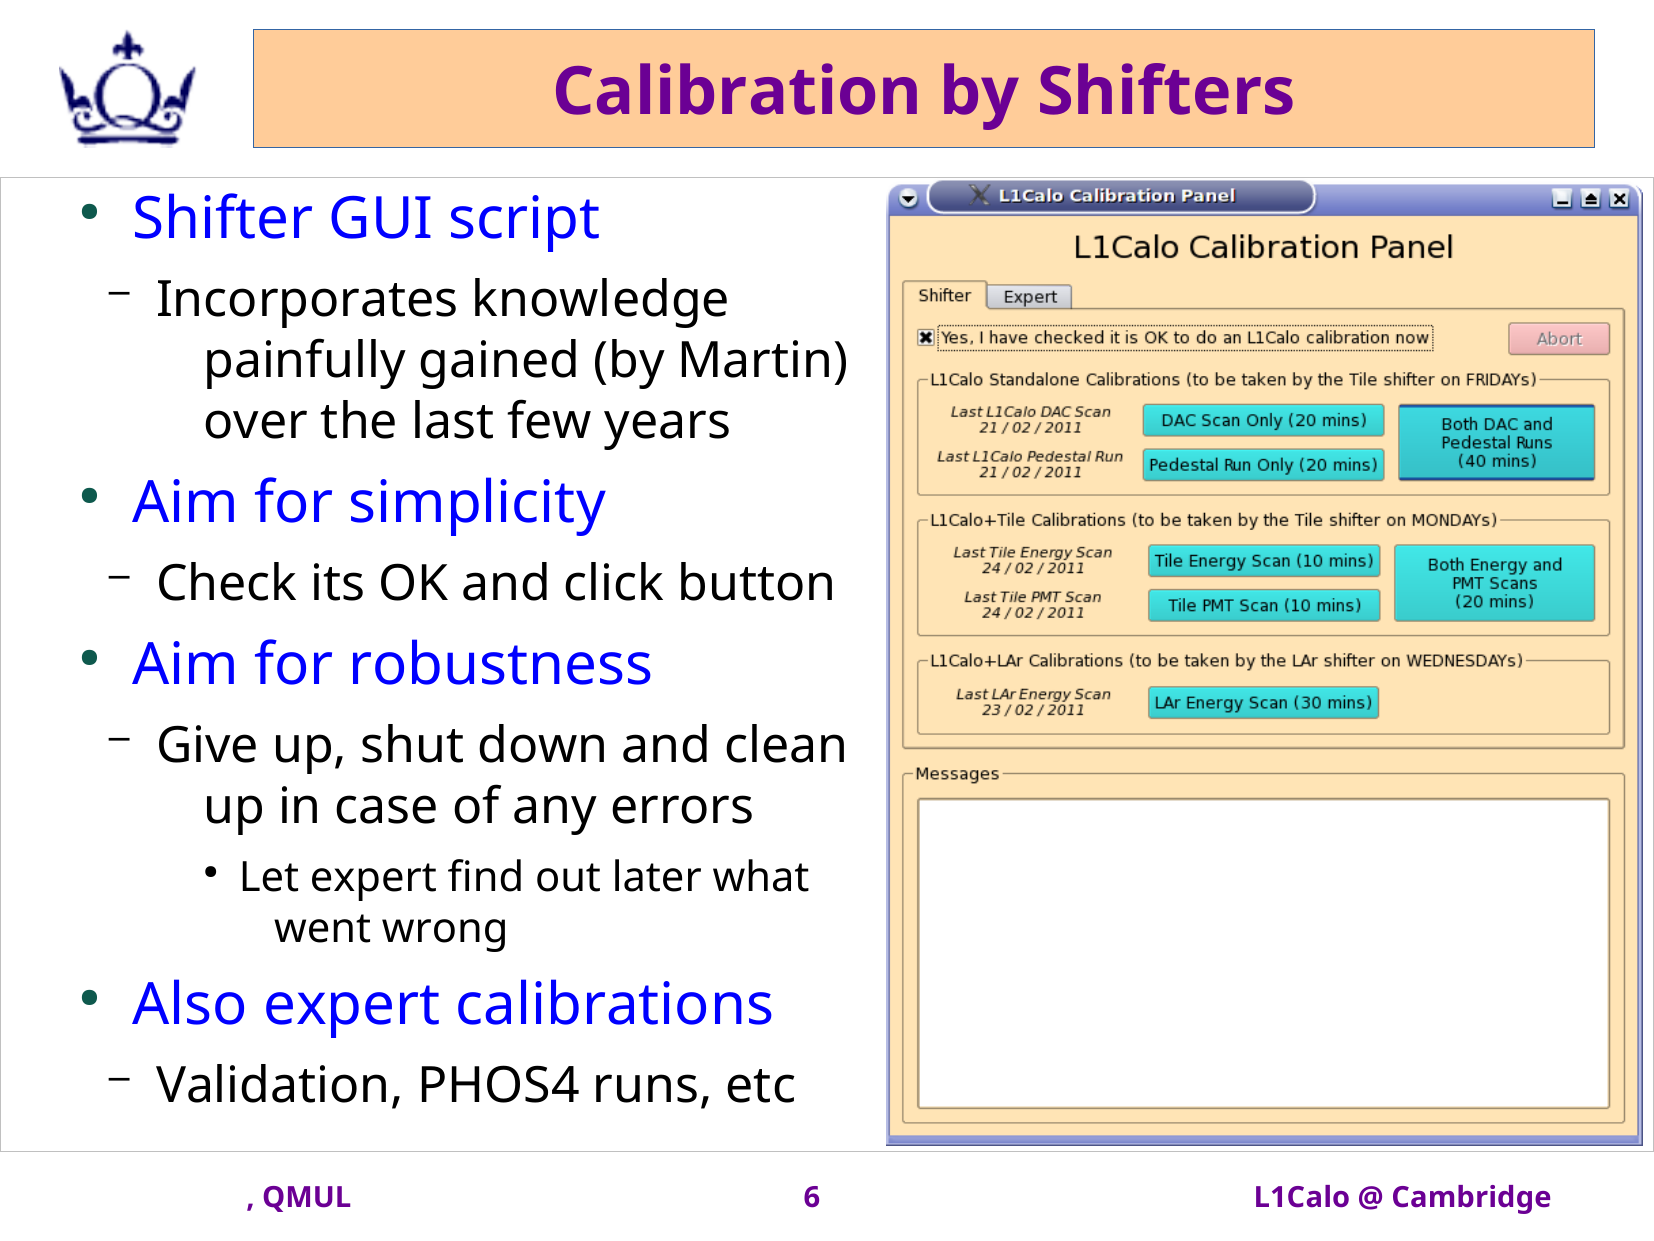

# Calibration by Shifters
Shifter GUI script
Incorporates knowledge painfully gained (by Martin) over the last few years
Aim for simplicity
Check its OK and click button
Aim for robustness
Give up, shut down and clean up in case of any errors
Let expert find out later what went wrong
Also expert calibrations
Validation, PHOS4 runs, etc